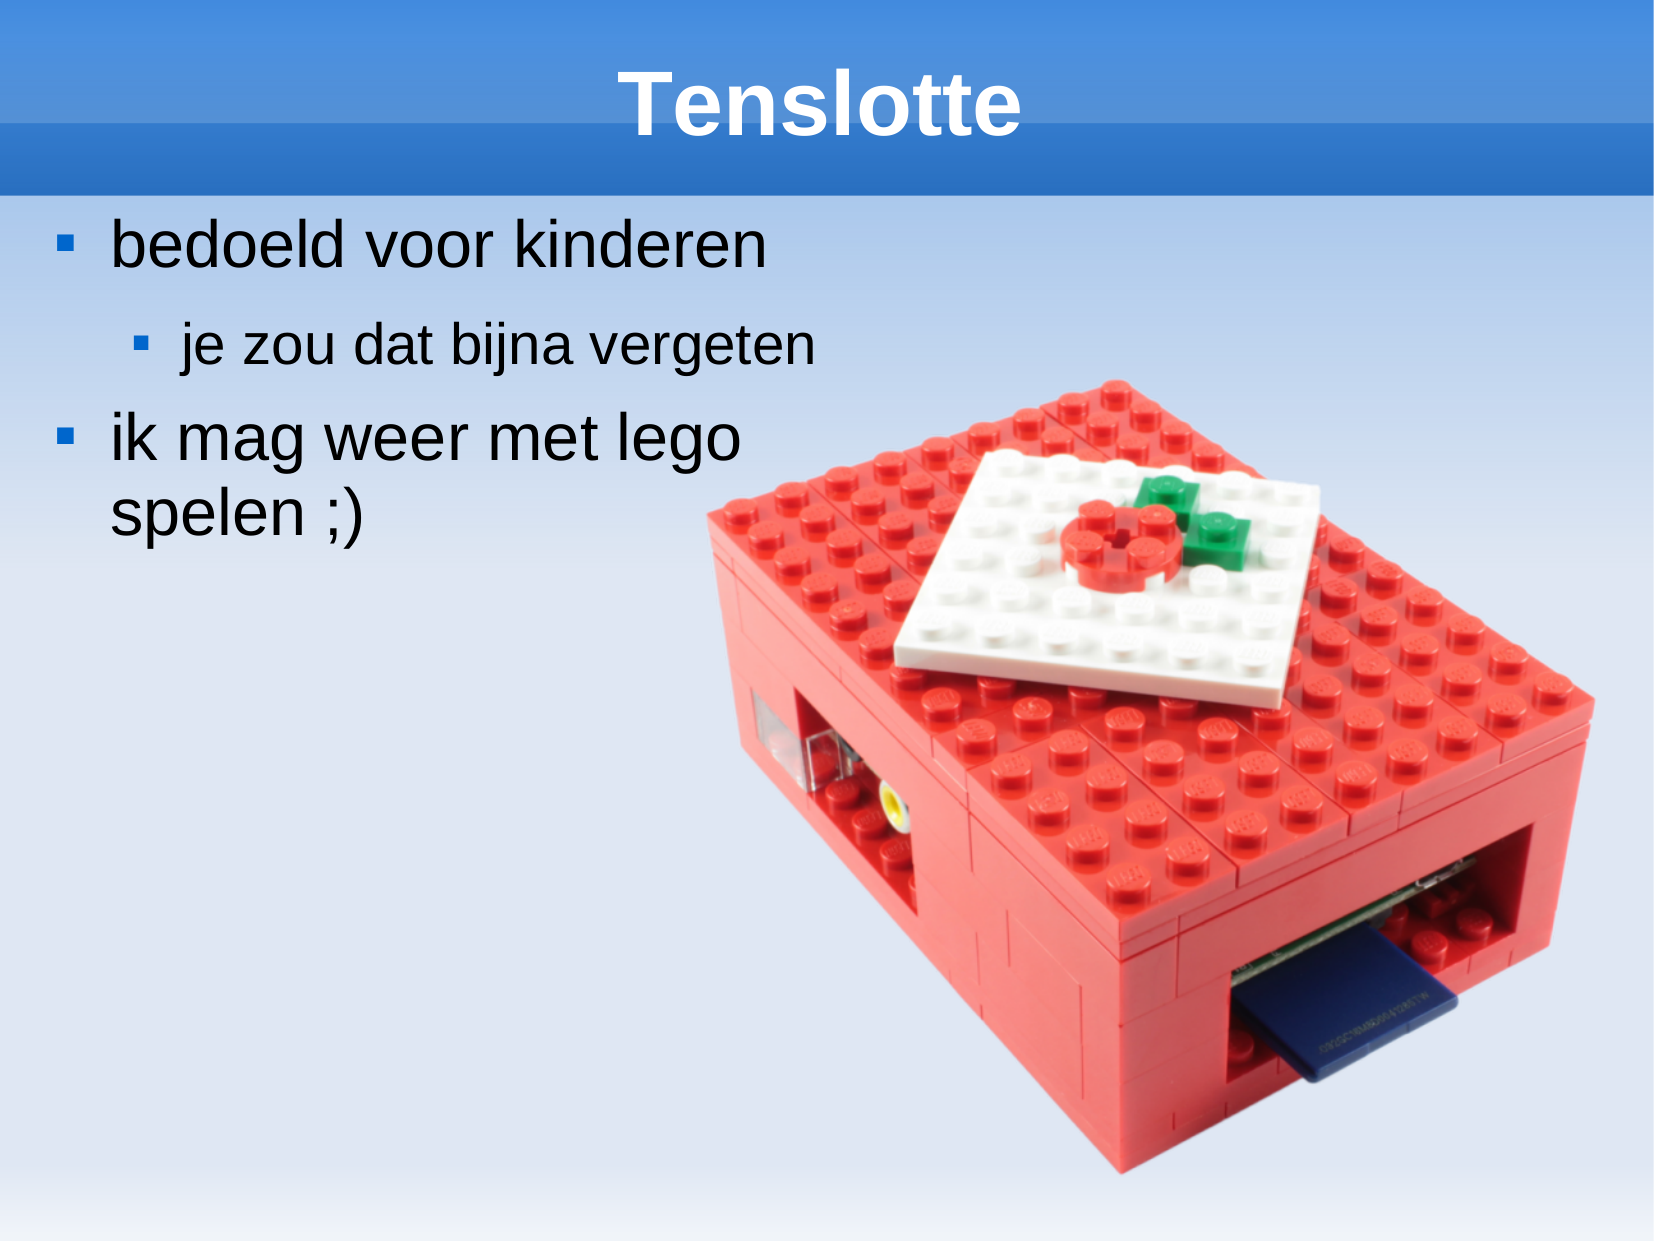

# Tenslotte
bedoeld voor kinderen
je zou dat bijna vergeten
ik mag weer met lego spelen ;)